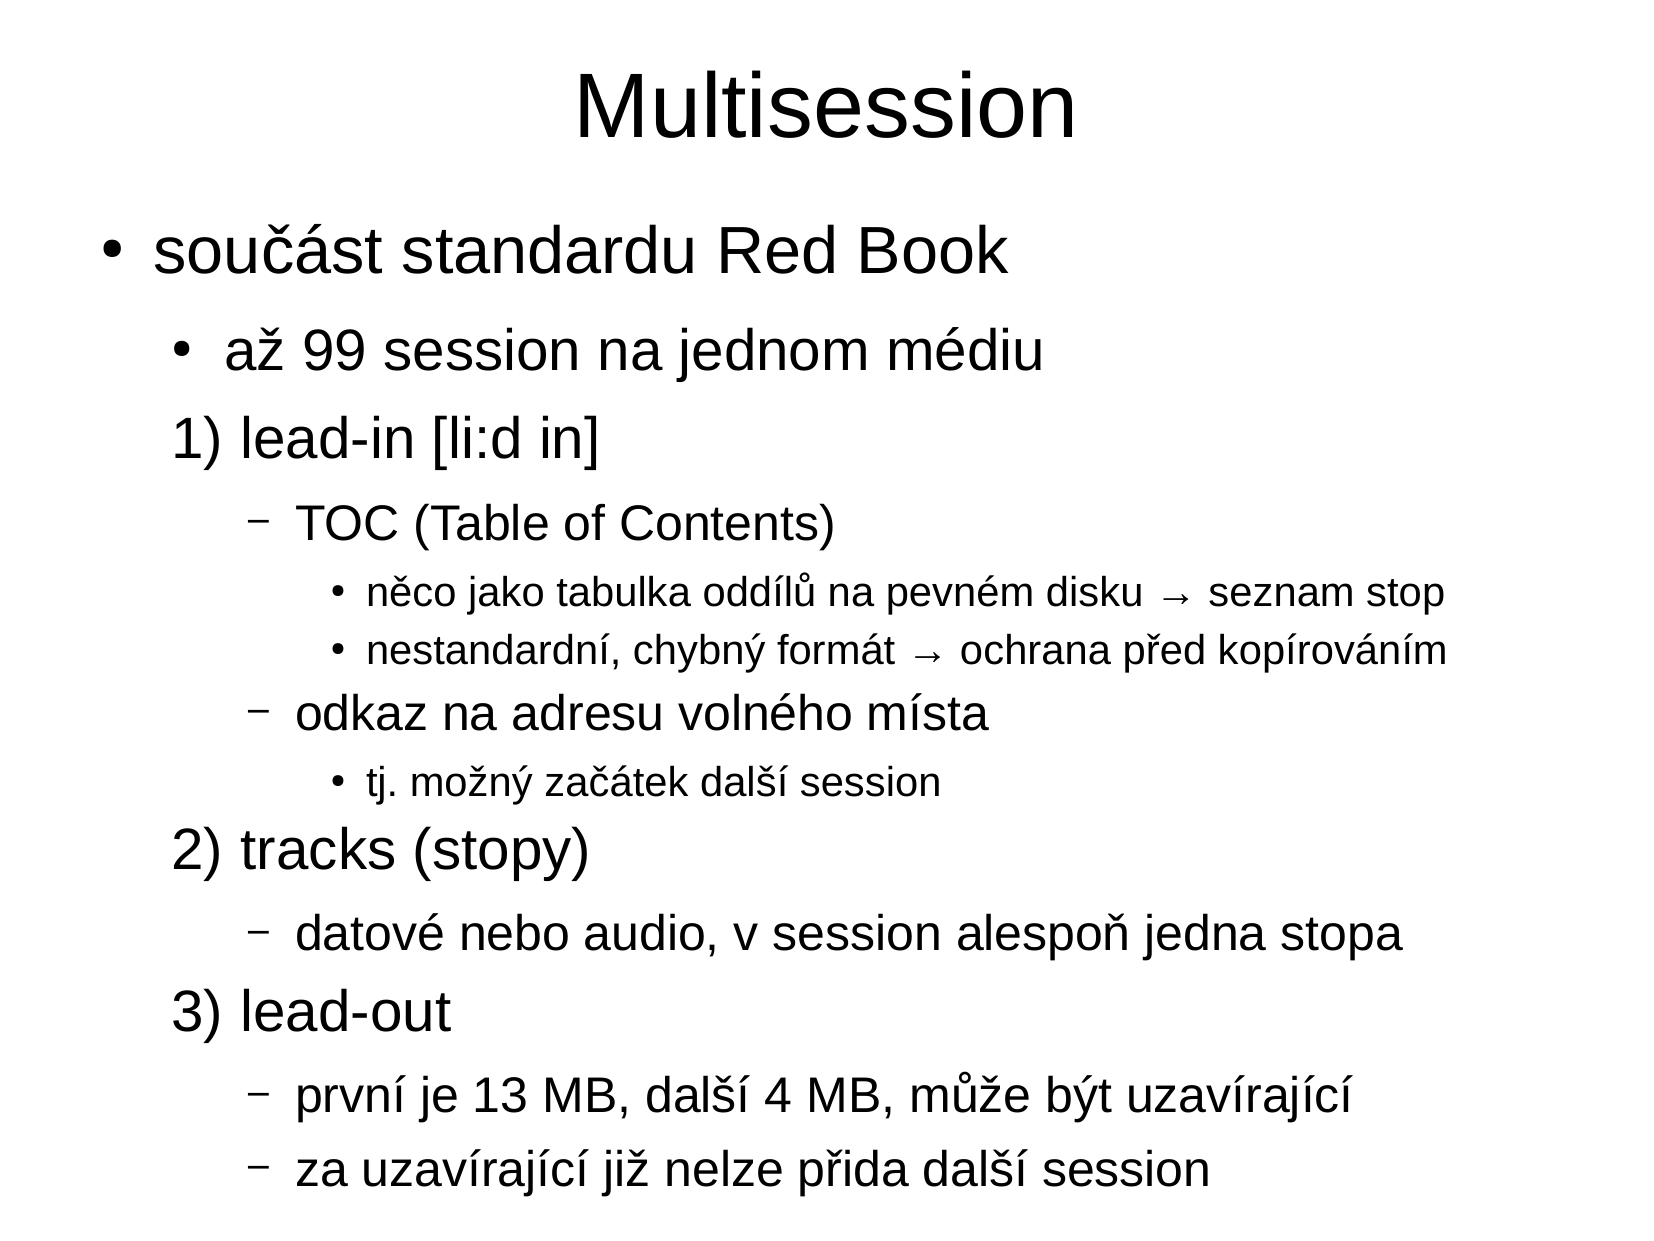

# Multisession
součást standardu Red Book
až 99 session na jednom médiu
 lead-in [li:d in]
TOC (Table of Contents)
něco jako tabulka oddílů na pevném disku → seznam stop
nestandardní, chybný formát → ochrana před kopírováním
odkaz na adresu volného místa
tj. možný začátek další session
 tracks (stopy)
datové nebo audio, v session alespoň jedna stopa
 lead-out
první je 13 MB, další 4 MB, může být uzavírající
za uzavírající již nelze přida další session